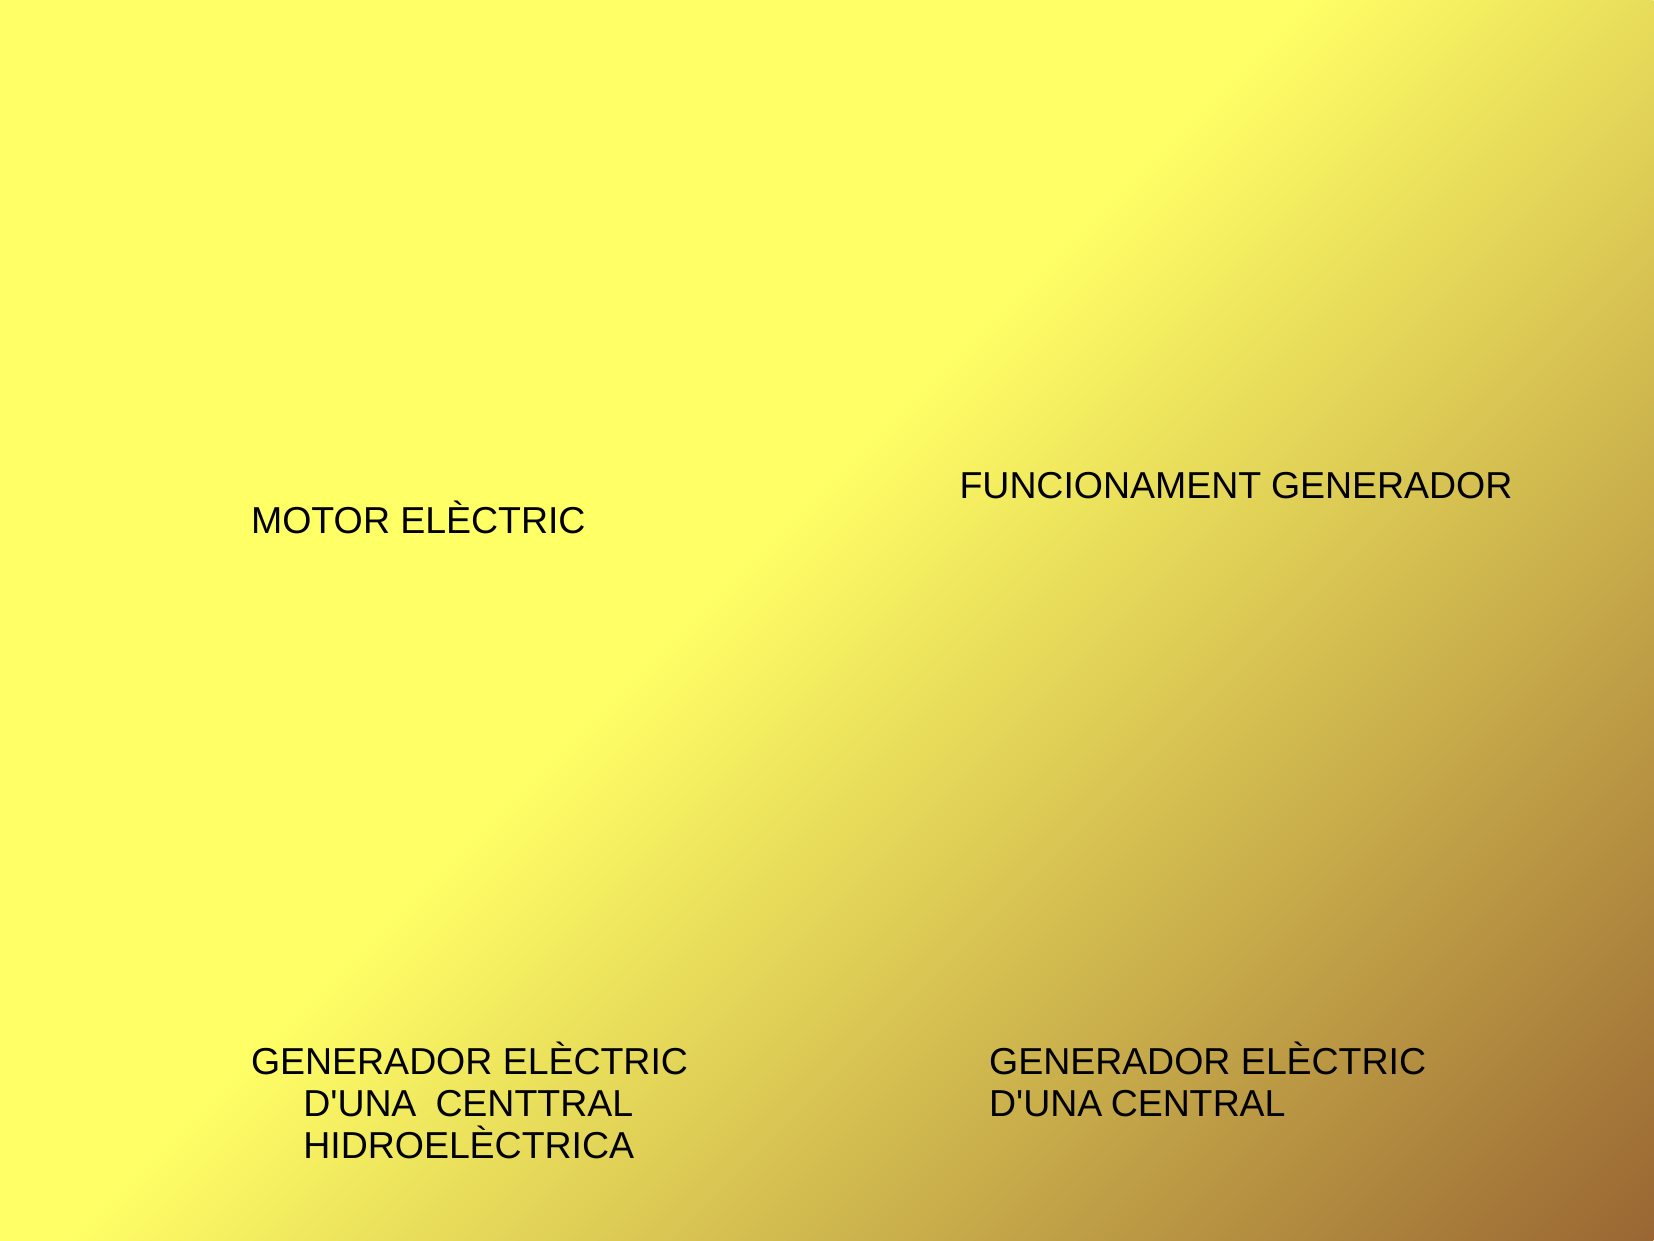

FUNCIONAMENT GENERADOR
MOTOR ELÈCTRIC
GENERADOR ELÈCTRIC D'UNA CENTTRAL HIDROELÈCTRICA
GENERADOR ELÈCTRIC D'UNA CENTRAL